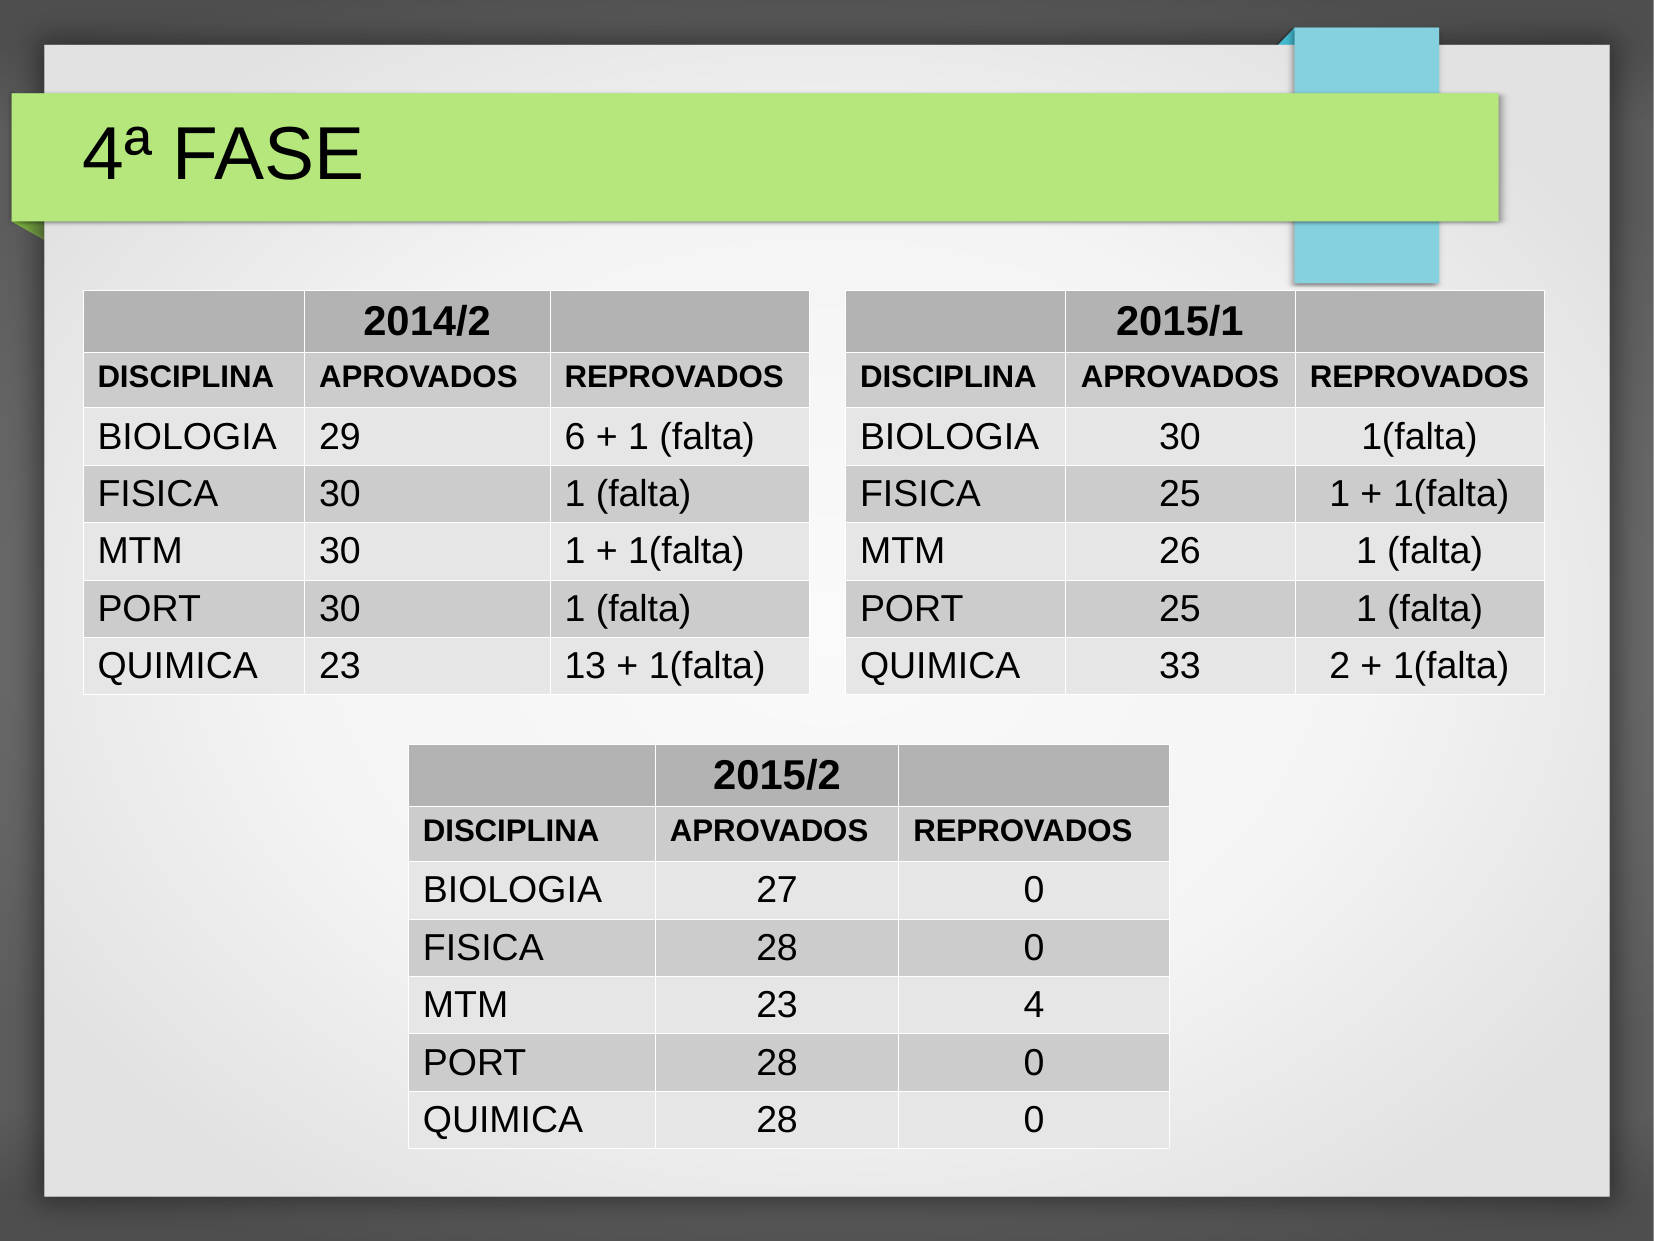

# 4ª FASE
| | 2014/2 | |
| --- | --- | --- |
| DISCIPLINA | APROVADOS | REPROVADOS |
| BIOLOGIA | 29 | 6 + 1 (falta) |
| FISICA | 30 | 1 (falta) |
| MTM | 30 | 1 + 1(falta) |
| PORT | 30 | 1 (falta) |
| QUIMICA | 23 | 13 + 1(falta) |
| | 2015/1 | |
| --- | --- | --- |
| DISCIPLINA | APROVADOS | REPROVADOS |
| BIOLOGIA | 30 | 1(falta) |
| FISICA | 25 | 1 + 1(falta) |
| MTM | 26 | 1 (falta) |
| PORT | 25 | 1 (falta) |
| QUIMICA | 33 | 2 + 1(falta) |
| | 2015/2 | |
| --- | --- | --- |
| DISCIPLINA | APROVADOS | REPROVADOS |
| BIOLOGIA | 27 | 0 |
| FISICA | 28 | 0 |
| MTM | 23 | 4 |
| PORT | 28 | 0 |
| QUIMICA | 28 | 0 |